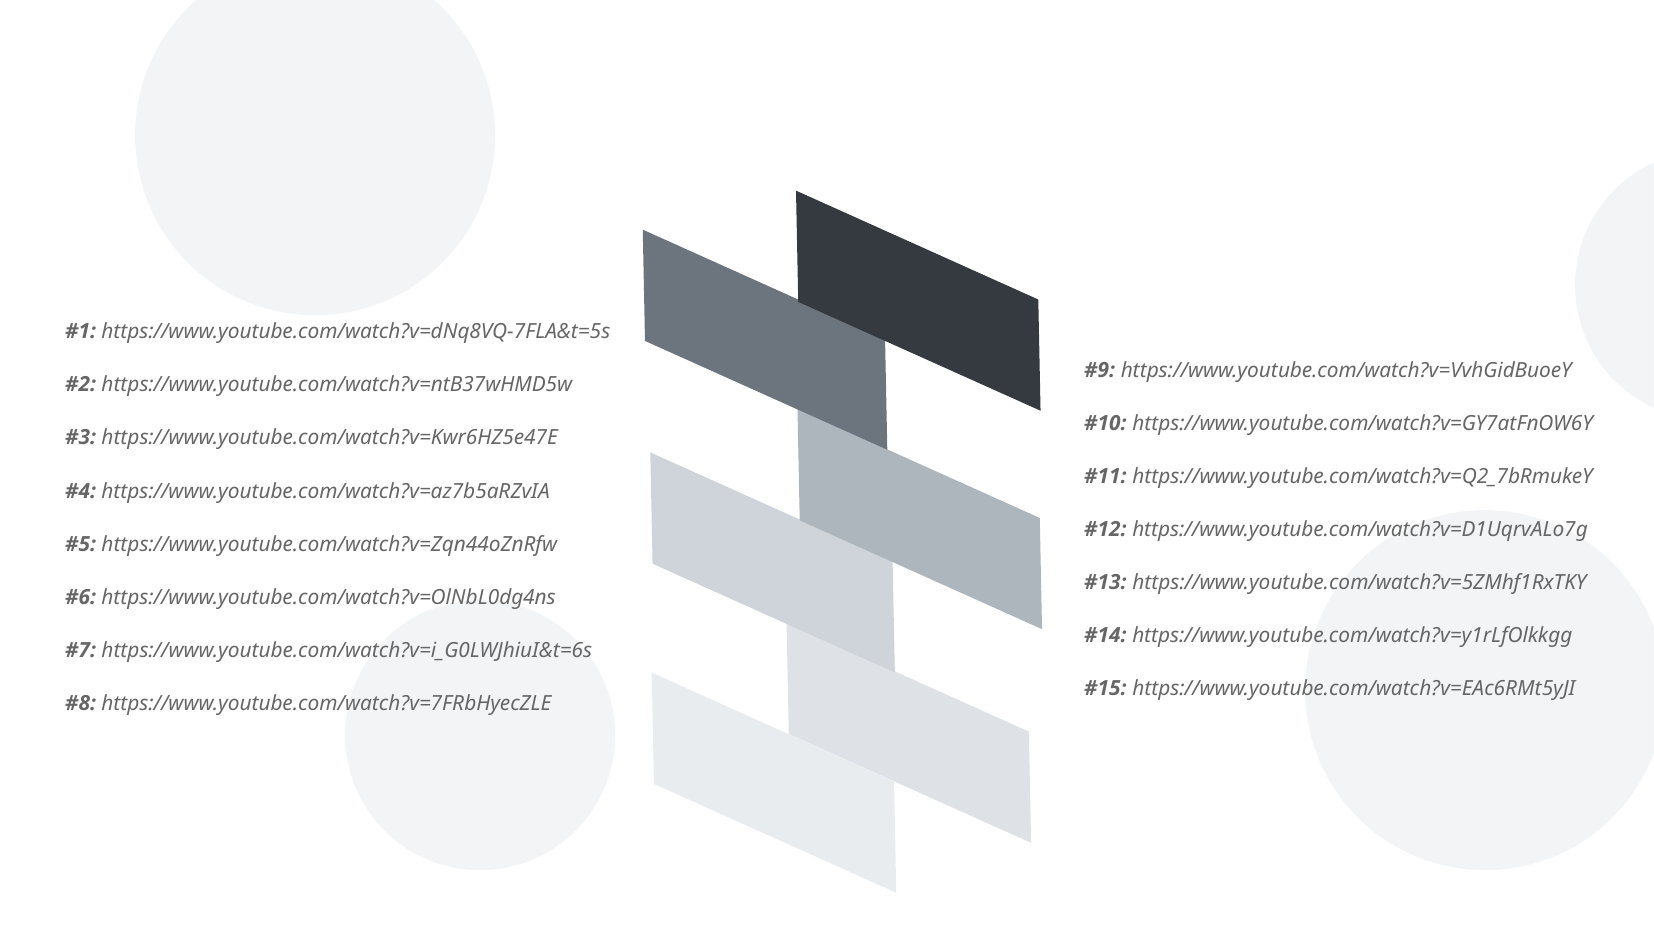

#1: https://www.youtube.com/watch?v=dNq8VQ-7FLA&t=5s
#2: https://www.youtube.com/watch?v=ntB37wHMD5w
#3: https://www.youtube.com/watch?v=Kwr6HZ5e47E
#4: https://www.youtube.com/watch?v=az7b5aRZvIA
#5: https://www.youtube.com/watch?v=Zqn44oZnRfw
#6: https://www.youtube.com/watch?v=OlNbL0dg4ns
#7: https://www.youtube.com/watch?v=i_G0LWJhiuI&t=6s
#8: https://www.youtube.com/watch?v=7FRbHyecZLE
#9: https://www.youtube.com/watch?v=VvhGidBuoeY
#10: https://www.youtube.com/watch?v=GY7atFnOW6Y
#11: https://www.youtube.com/watch?v=Q2_7bRmukeY
#12: https://www.youtube.com/watch?v=D1UqrvALo7g
#13: https://www.youtube.com/watch?v=5ZMhf1RxTKY
#14: https://www.youtube.com/watch?v=y1rLfOlkkgg
#15: https://www.youtube.com/watch?v=EAc6RMt5yJI